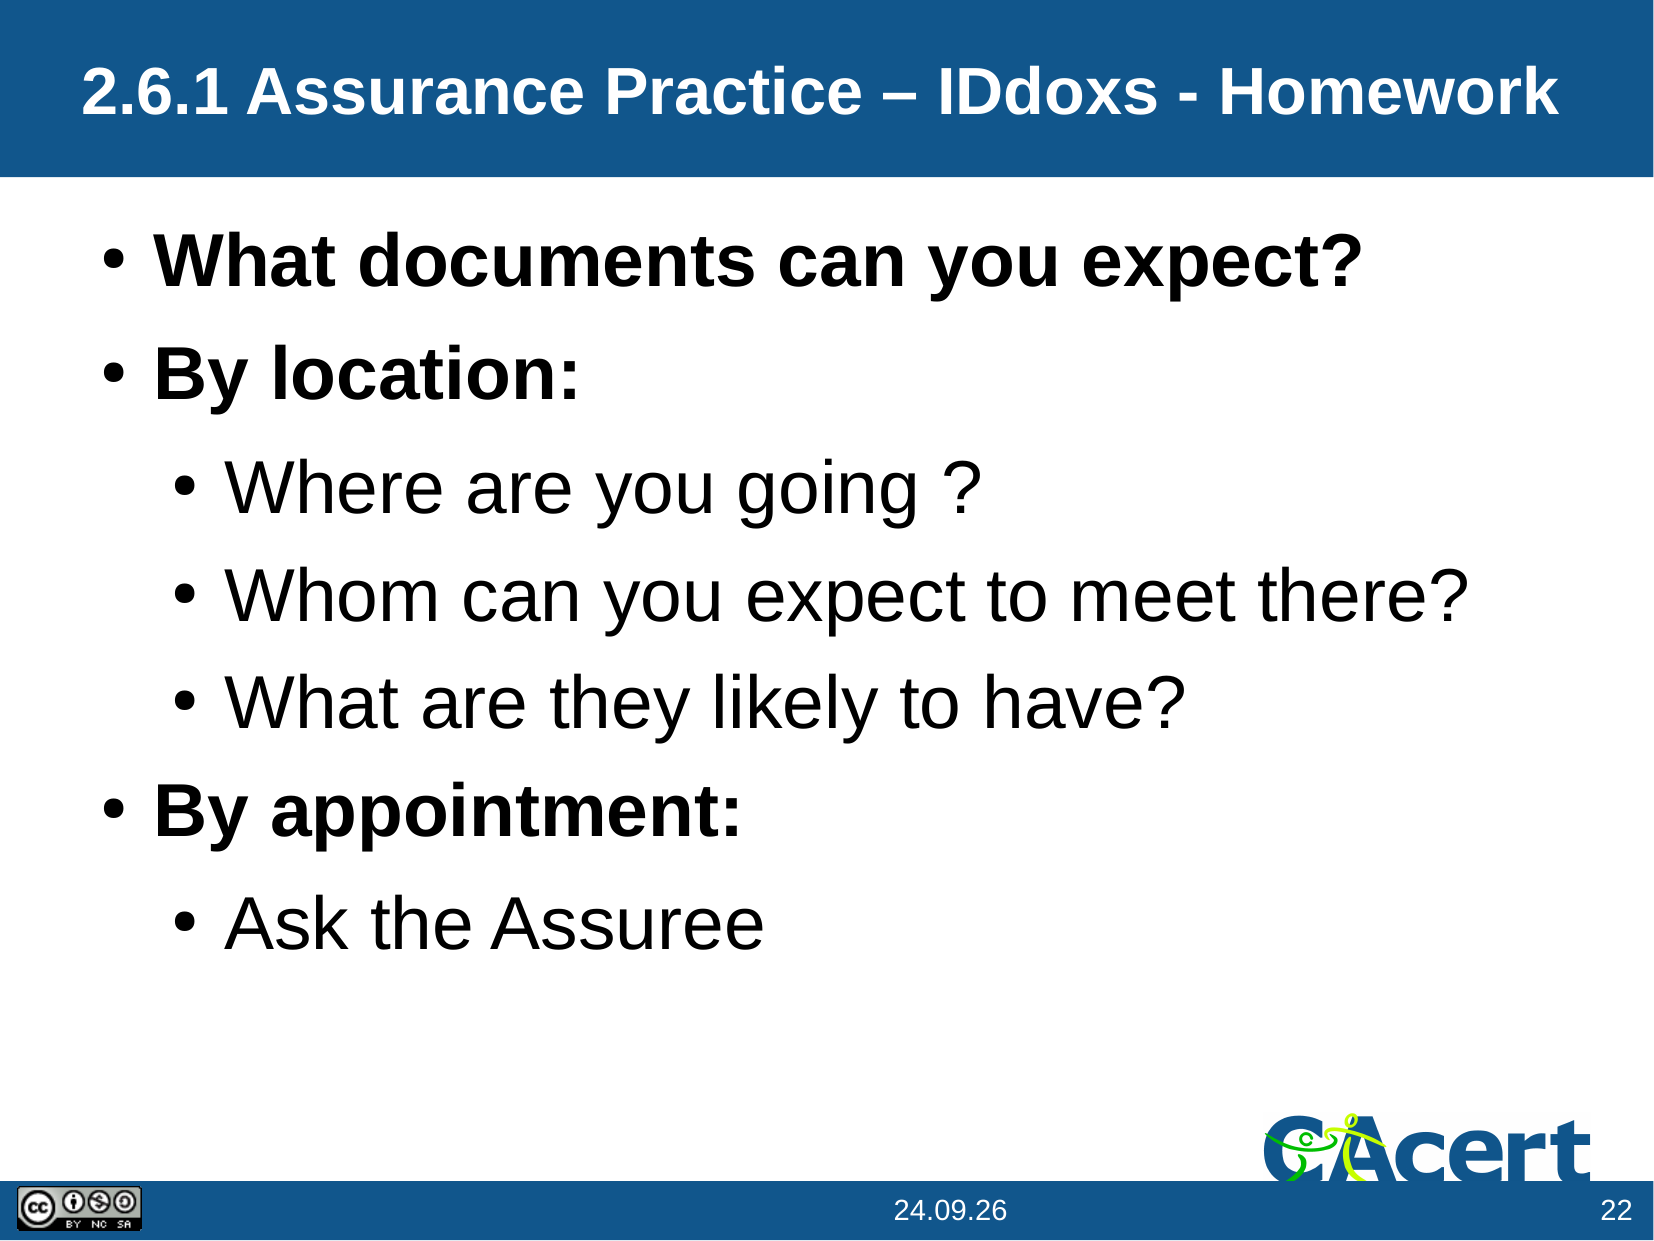

# 2.6.1 Assurance Practice – IDdoxs - Homework
What documents can you expect?
By location:
Where are you going ?
Whom can you expect to meet there?
What are they likely to have?
By appointment:
Ask the Assuree